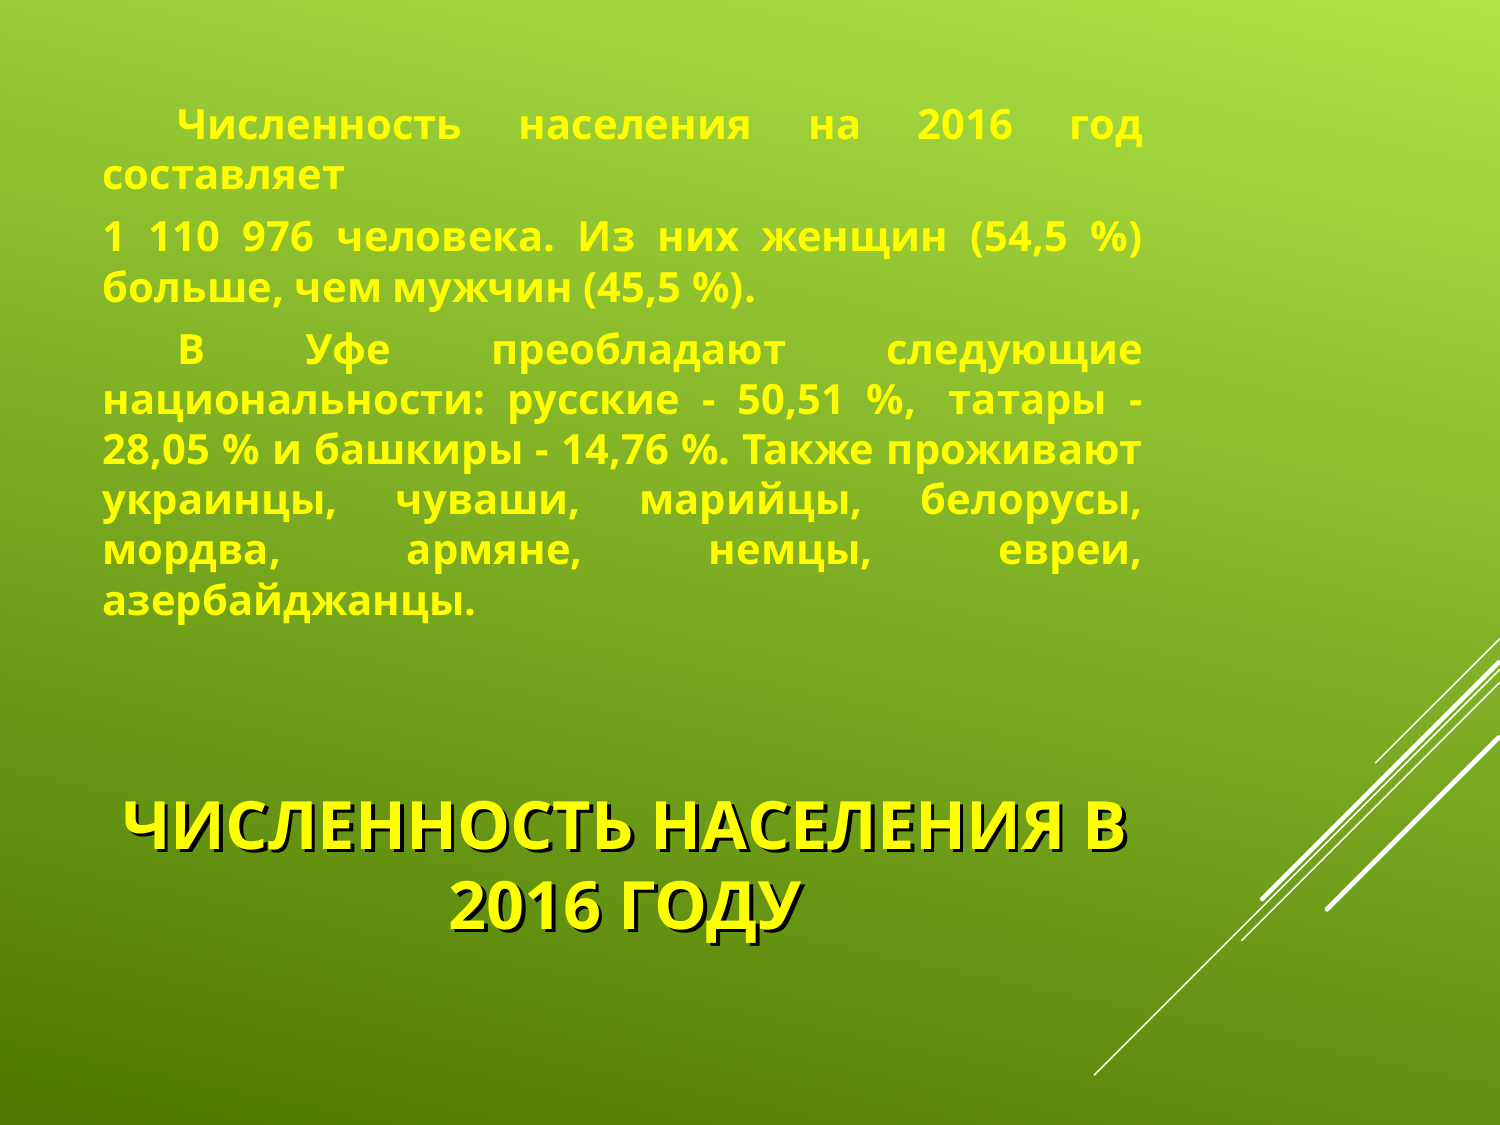

Численность населения на 2016 год составляет
1 110 976 человека. Из них женщин (54,5 %) больше, чем мужчин (45,5 %).
	В Уфе преобладают следующие национальности: русские - 50,51 %,  татары - 28,05 % и башкиры - 14,76 %. Также проживают украинцы, чуваши, марийцы, белорусы, мордва, армяне, немцы, евреи, азербайджанцы.
# Численность населения в 2016 году